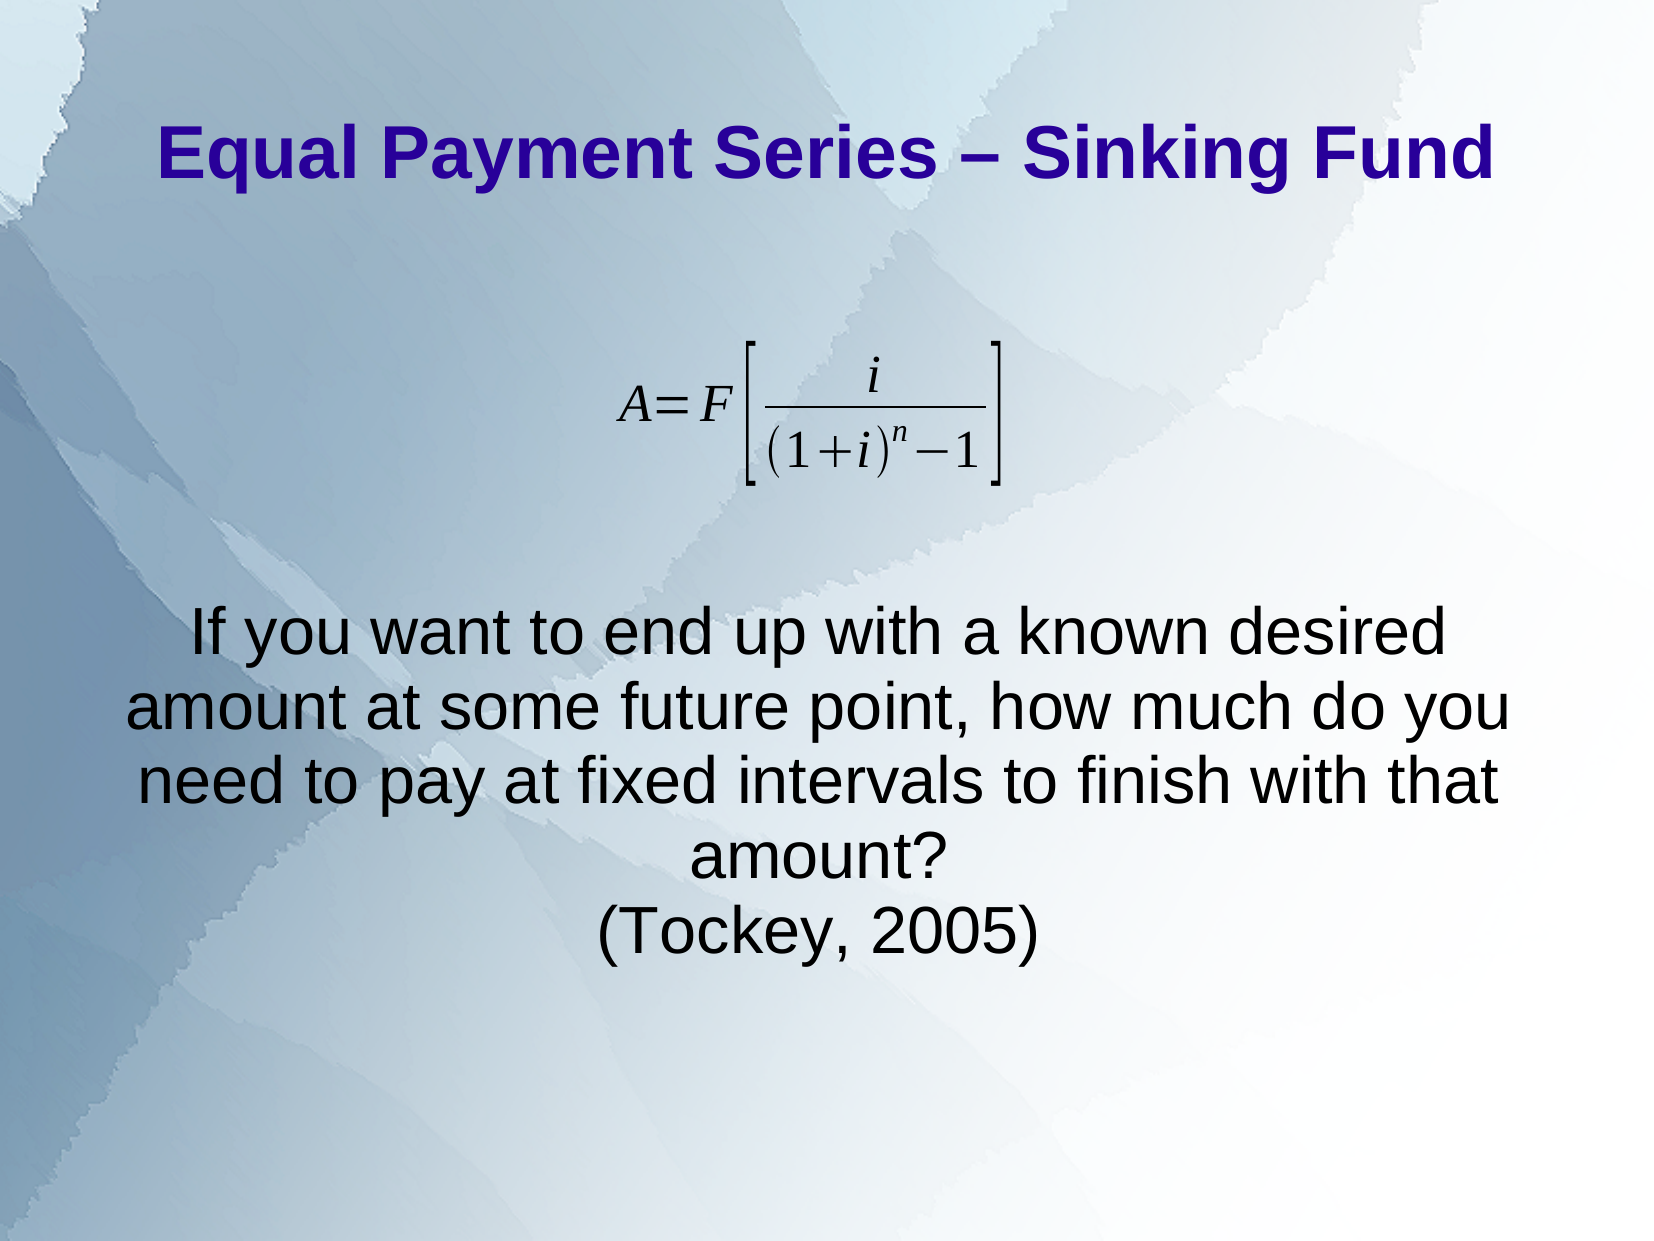

# Equal Payment Series – Sinking Fund
If you want to end up with a known desired amount at some future point, how much do you need to pay at fixed intervals to finish with that amount?
(Tockey, 2005)